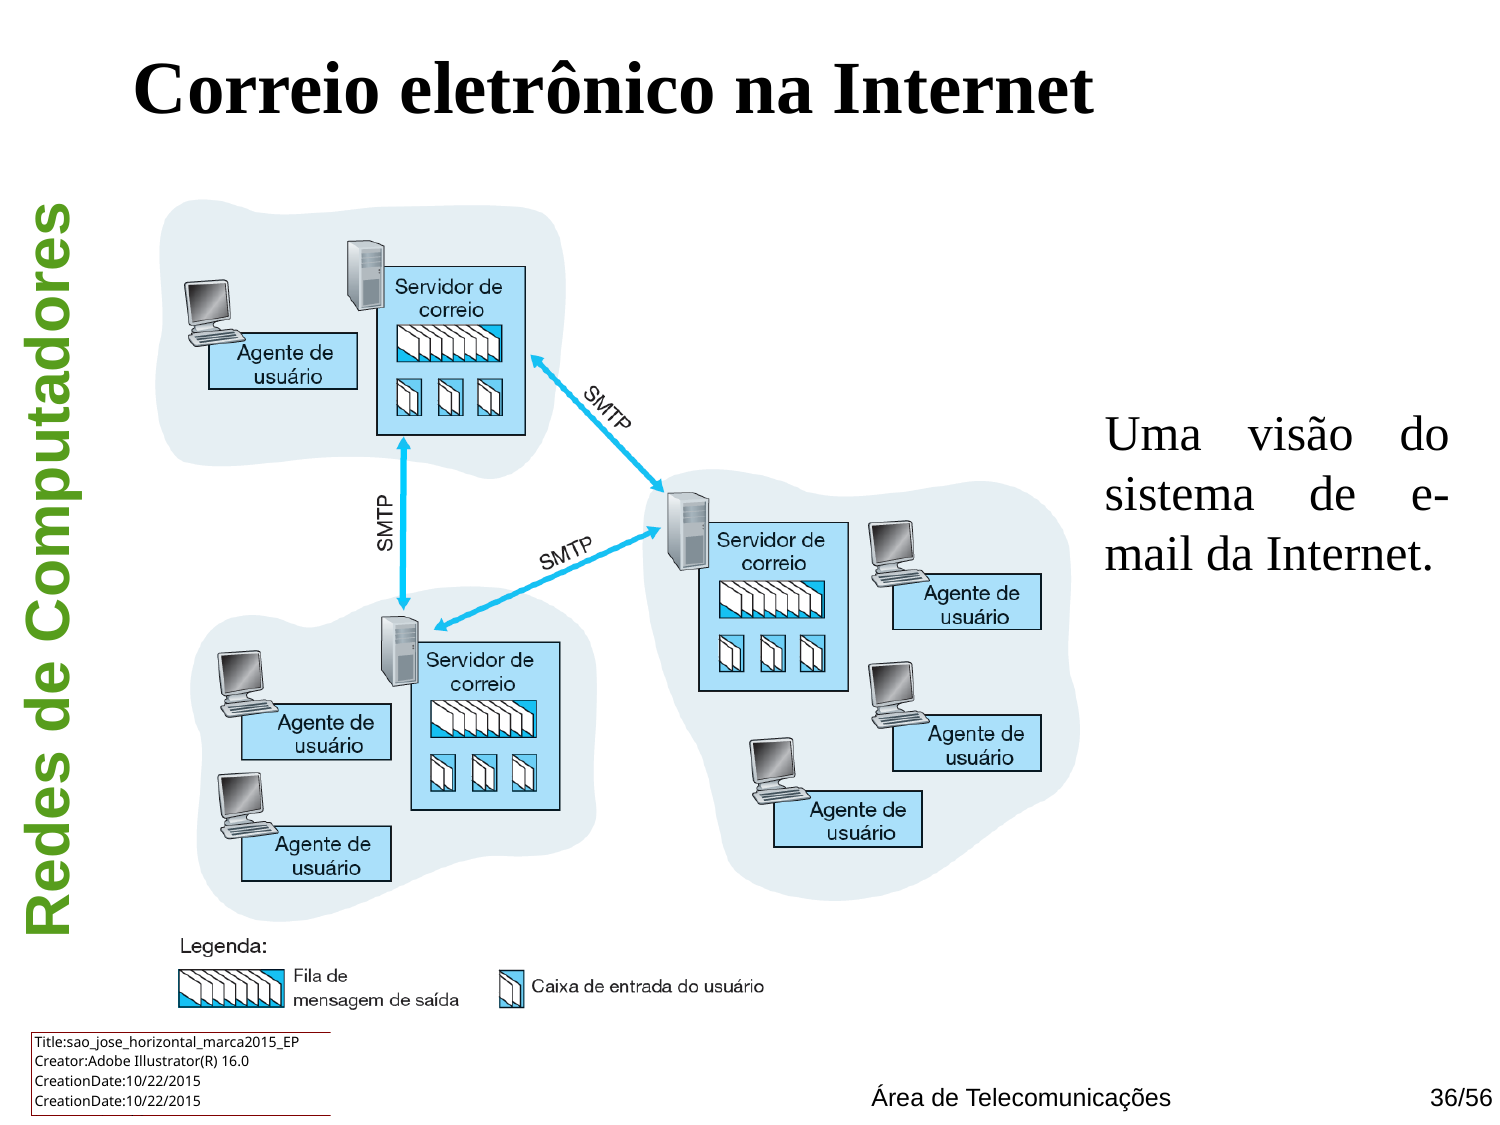

Correio eletrônico na Internet
Uma visão do sistema de e-mail da Internet.